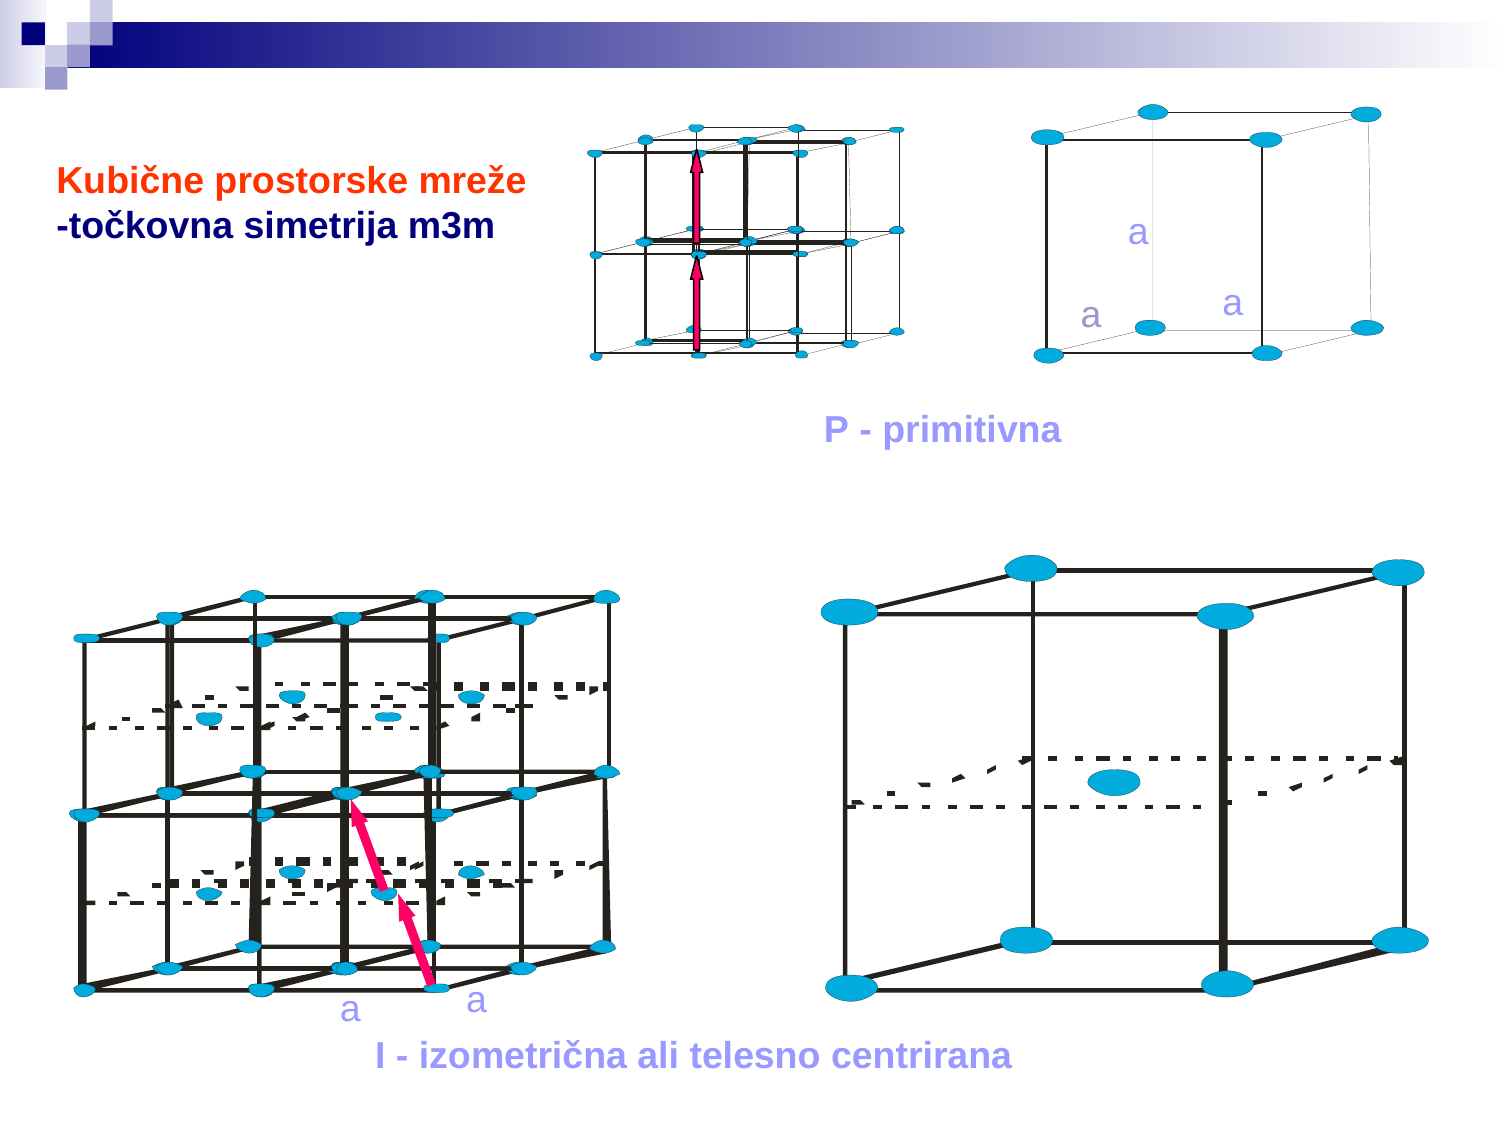

Kubične prostorske mreže
-točkovna simetrija m3m
a
a
a
P - primitivna
a
a
I - izometrična ali telesno centrirana